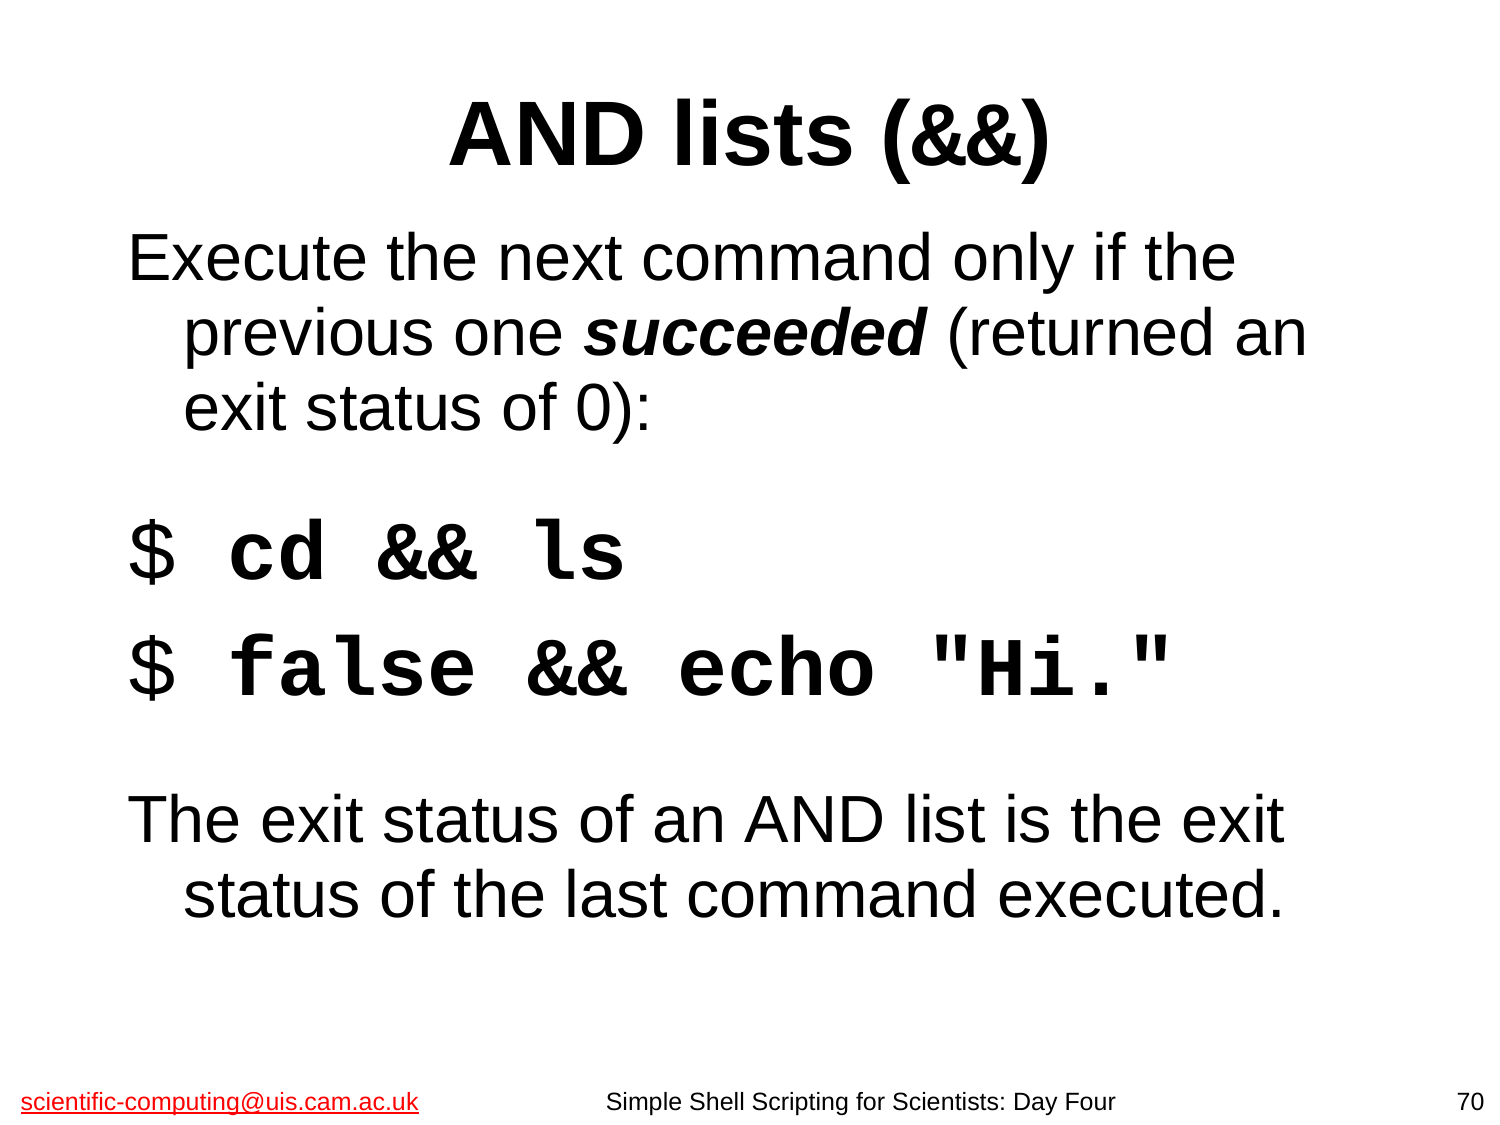

# AND lists (&&)
Execute the next command only if the previous one succeeded (returned an exit status of 0):
$ cd && ls
$ false && echo "Hi."
The exit status of an AND list is the exit status of the last command executed.
escience-support@ucs.cam.ac.uk	Simple Shell Scripting for Scientists: Day Three
70